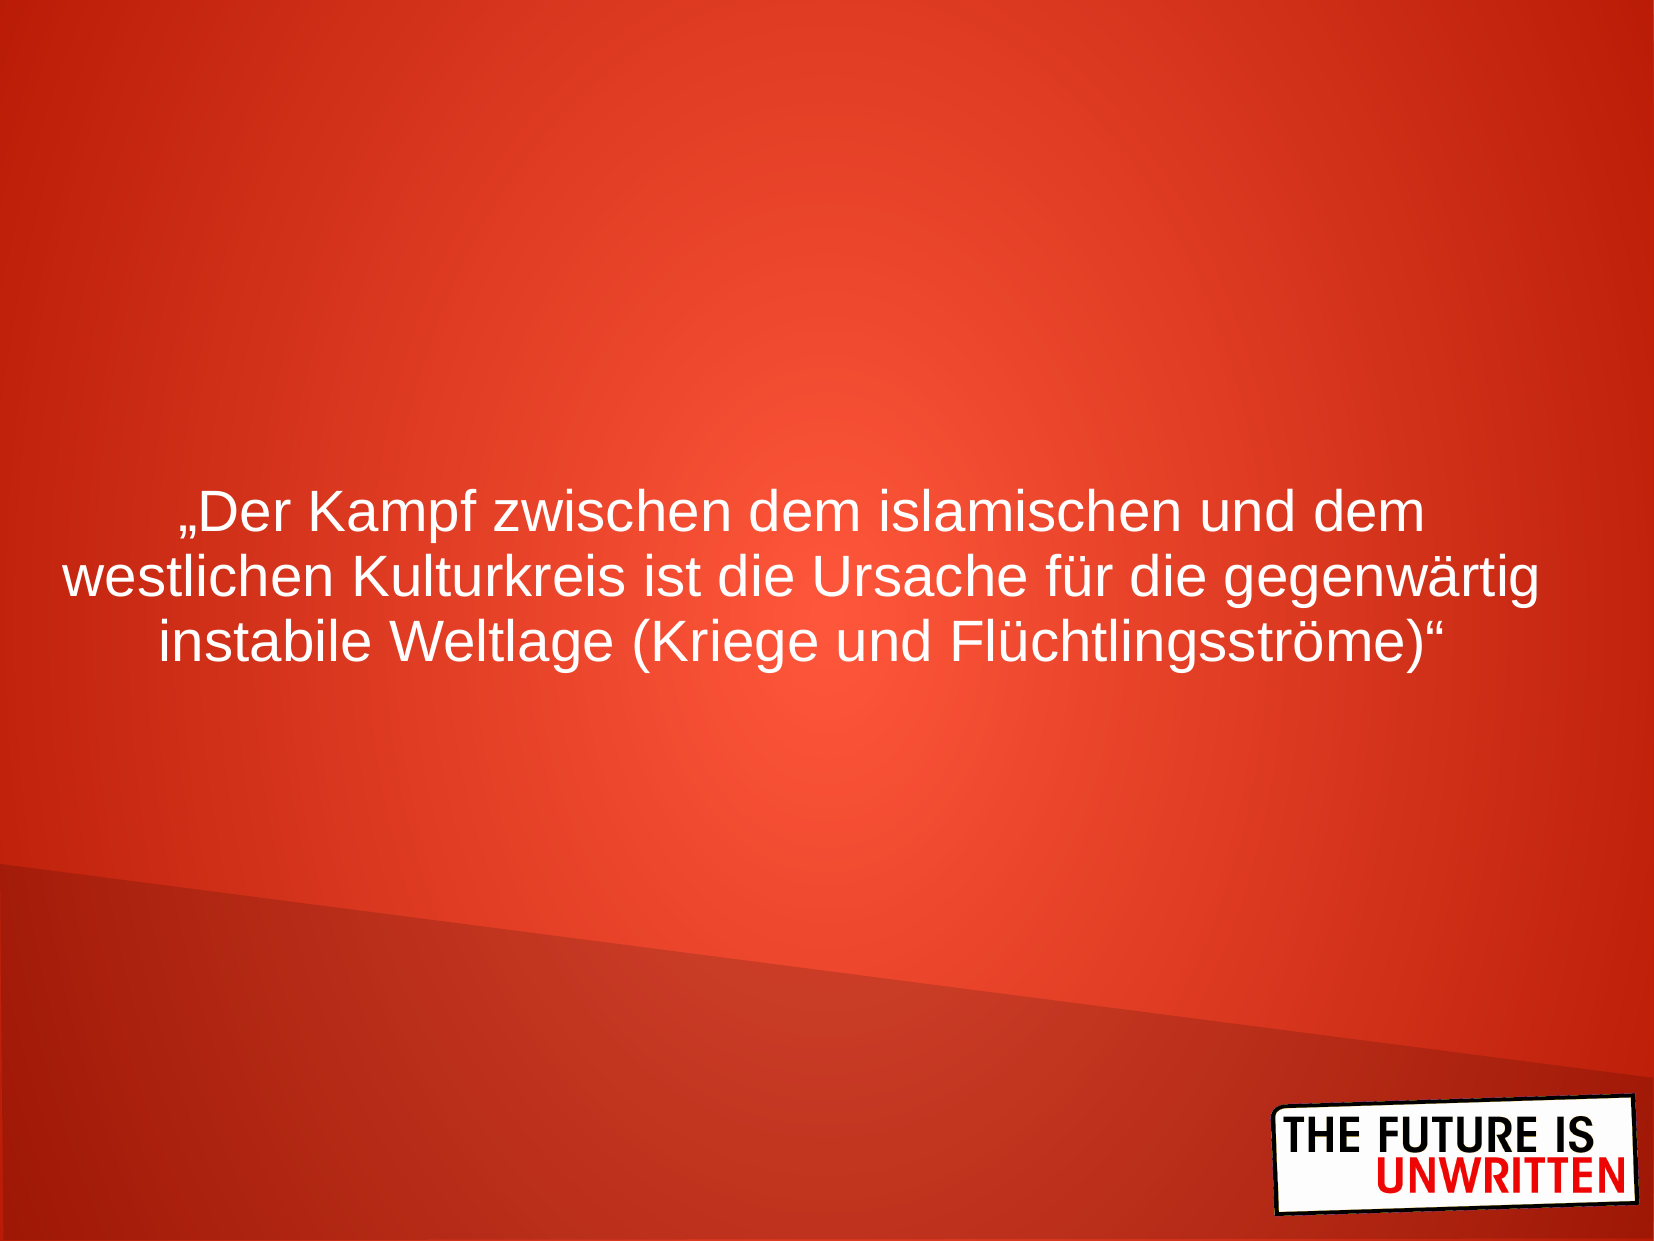

# „Der Kampf zwischen dem islamischen und dem westlichen Kulturkreis ist die Ursache für die gegenwärtig instabile Weltlage (Kriege und Flüchtlingsströme)“